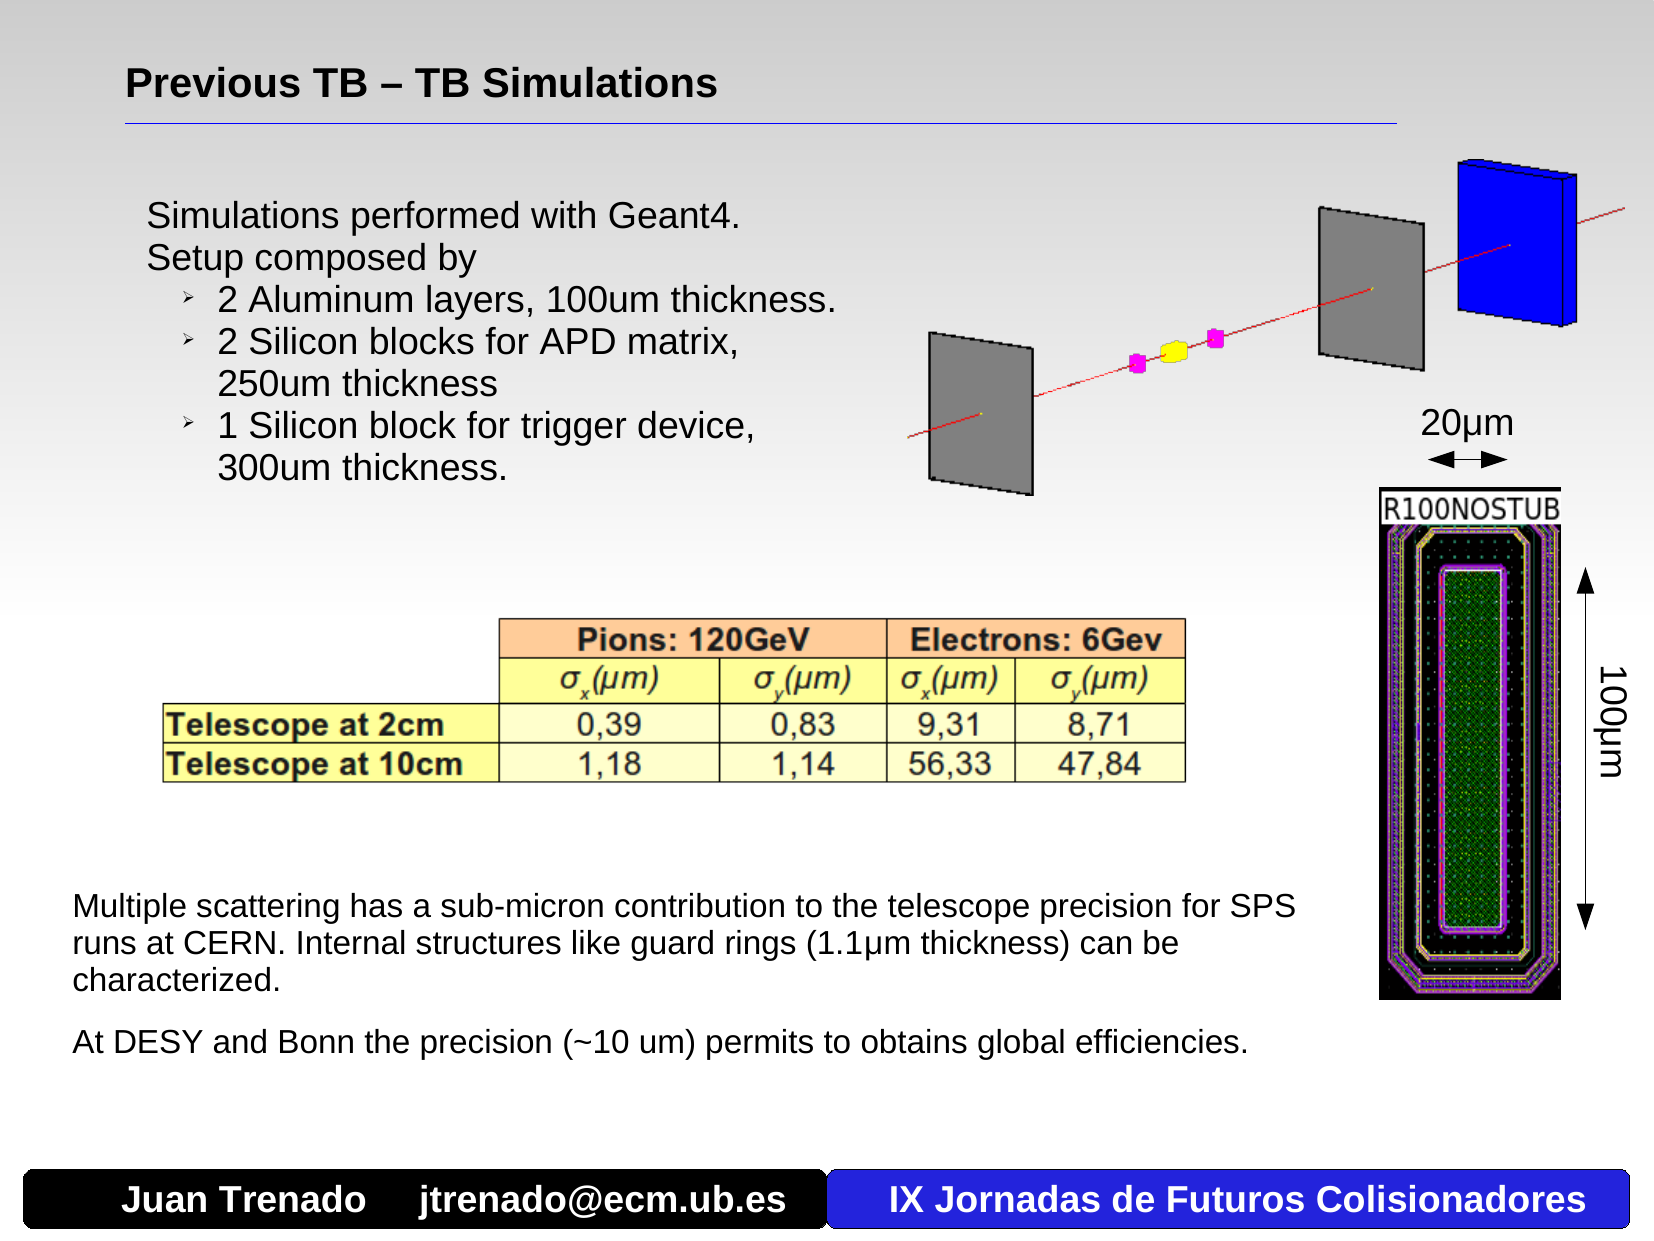

Previous TB – TB Simulations
Simulations performed with Geant4.
Setup composed by
2 Aluminum layers, 100um thickness.
2 Silicon blocks for APD matrix, 250um thickness
1 Silicon block for trigger device, 300um thickness.
20μm
100μm
Multiple scattering has a sub-micron contribution to the telescope precision for SPS runs at CERN. Internal structures like guard rings (1.1μm thickness) can be characterized.
At DESY and Bonn the precision (~10 um) permits to obtains global efficiencies.
Juan Trenado jtrenado@ecm.ub.es
IX Jornadas de Futuros Colisionadores